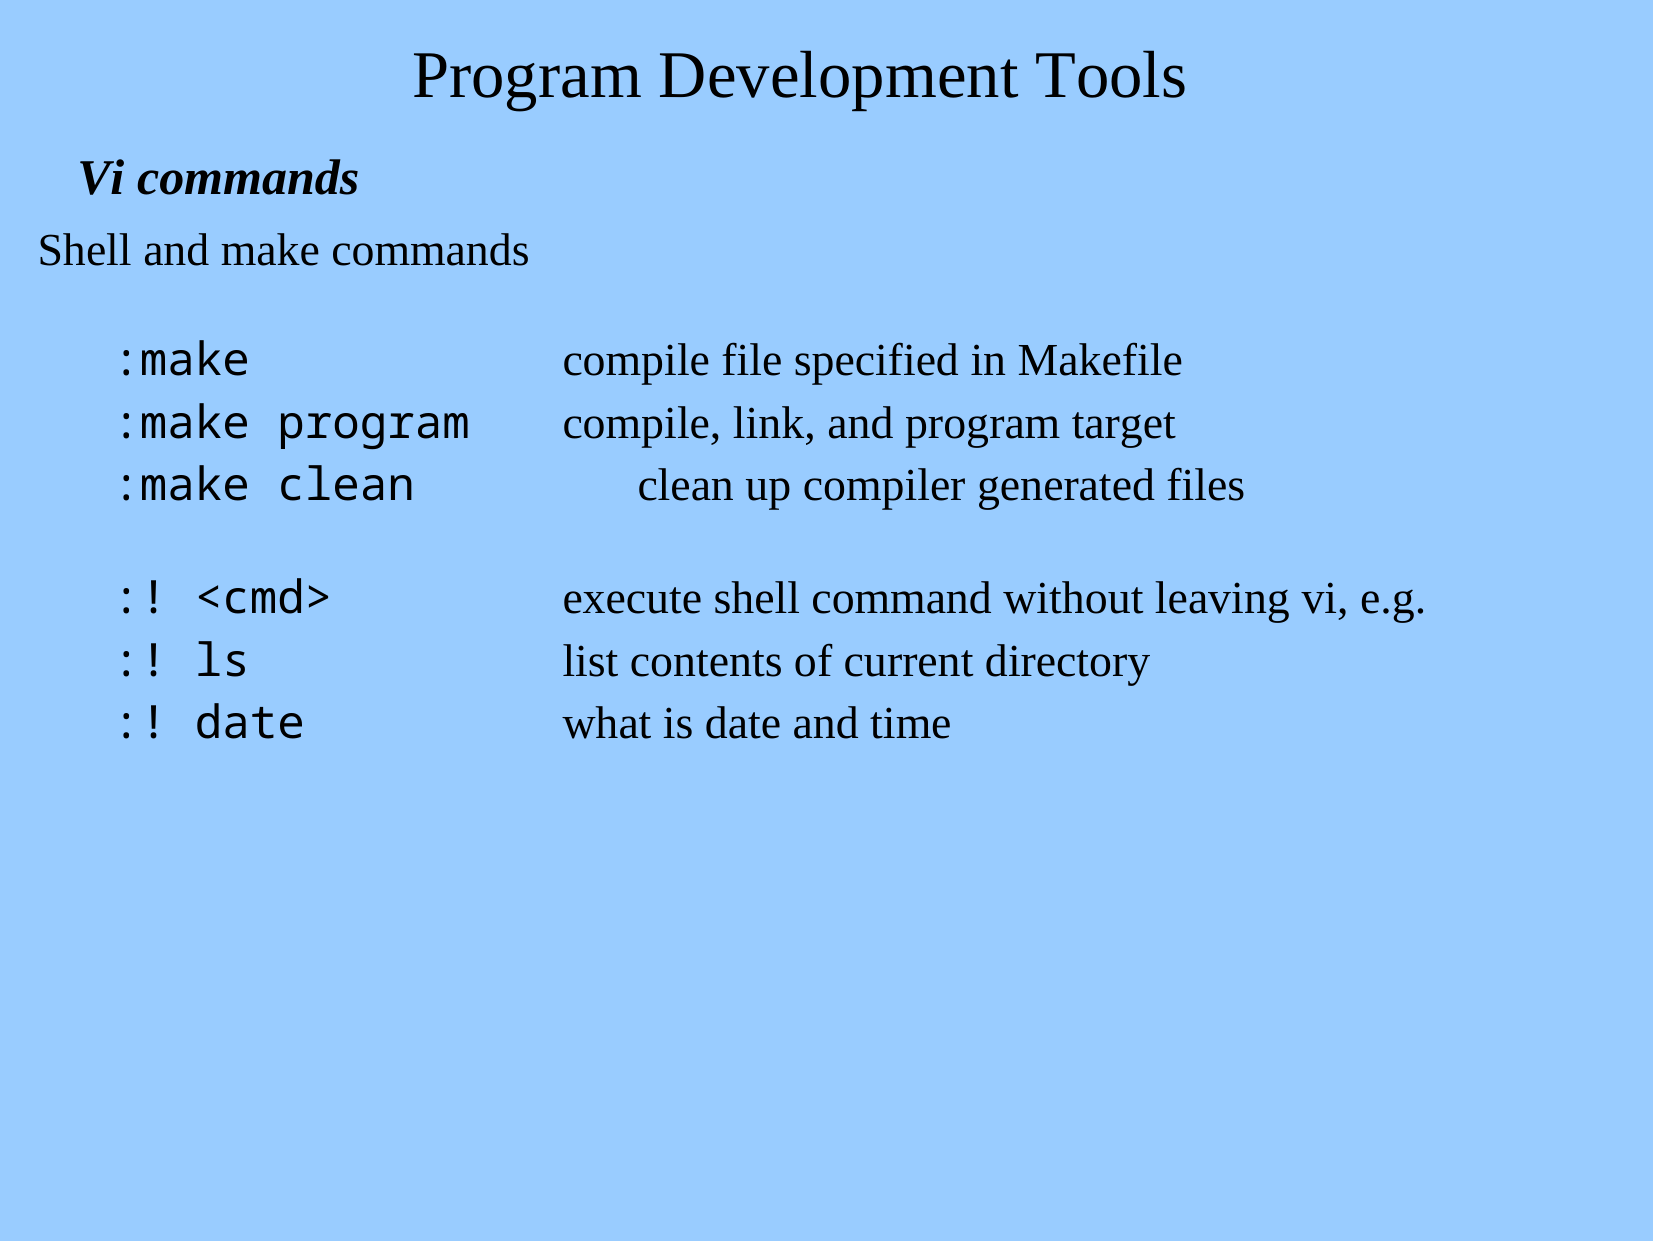

Program Development Tools
Vi commands
Shell and make commands
	:make					compile file specified in Makefile
	:make program		compile, link, and program target
	:make clean			clean up compiler generated files
	:! <cmd>				execute shell command without leaving vi, e.g.
	:! ls					list contents of current directory
	:! date				what is date and time